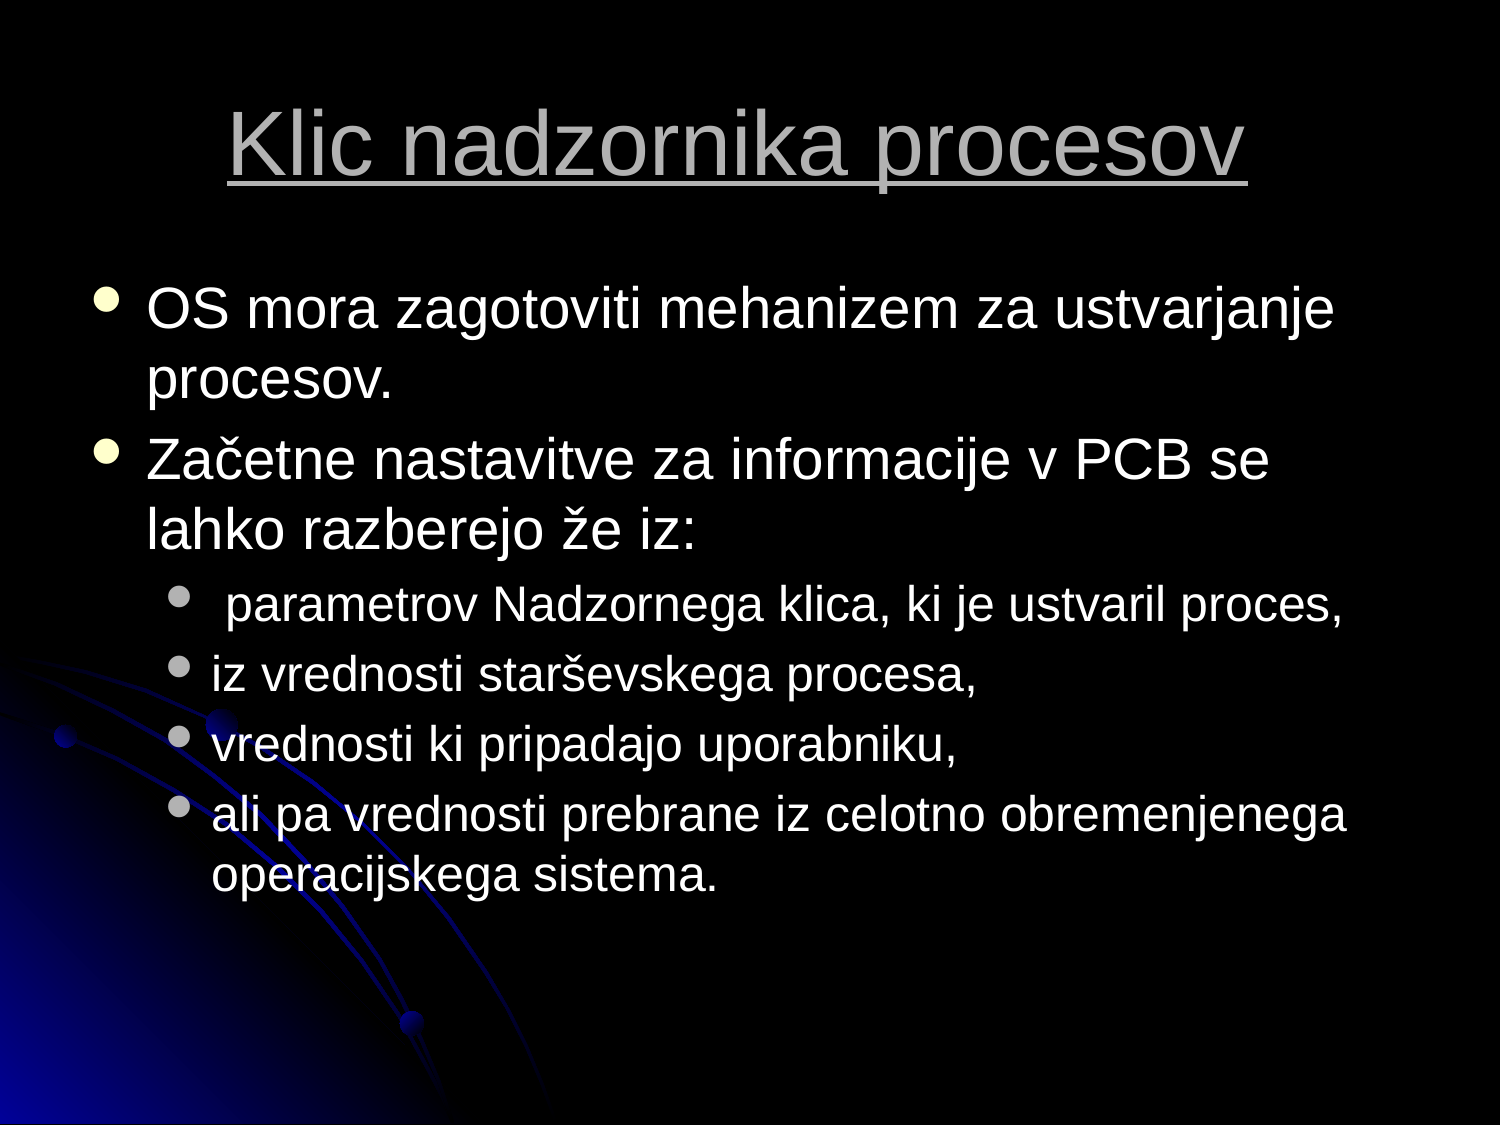

# Klic nadzornika procesov
OS mora zagotoviti mehanizem za ustvarjanje procesov.
Začetne nastavitve za informacije v PCB se lahko razberejo že iz:
 parametrov Nadzornega klica, ki je ustvaril proces,
iz vrednosti starševskega procesa,
vrednosti ki pripadajo uporabniku,
ali pa vrednosti prebrane iz celotno obremenjenega operacijskega sistema.